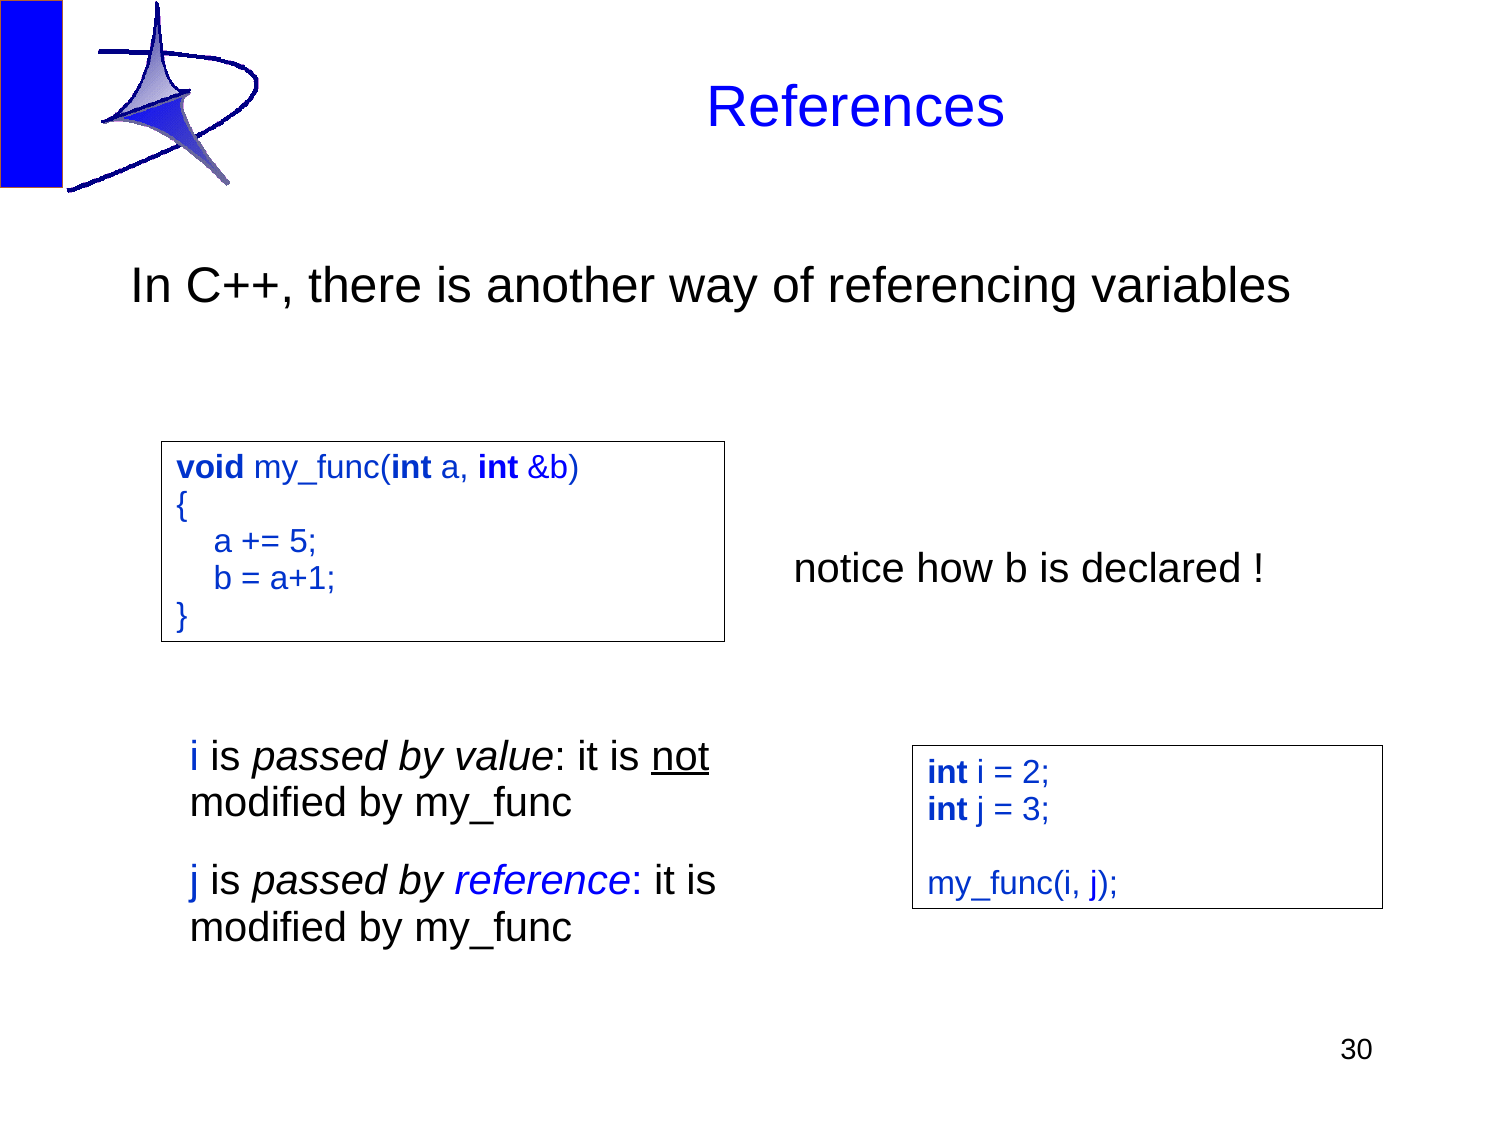

# References
In C++, there is another way of referencing variables
void my_func(int a, int &b)
{
 a += 5;
 b = a+1;
}
notice how b is declared !
i is passed by value: it is not modified by my_func
int i = 2;
int j = 3;
my_func(i, j);
j is passed by reference: it is modified by my_func
30